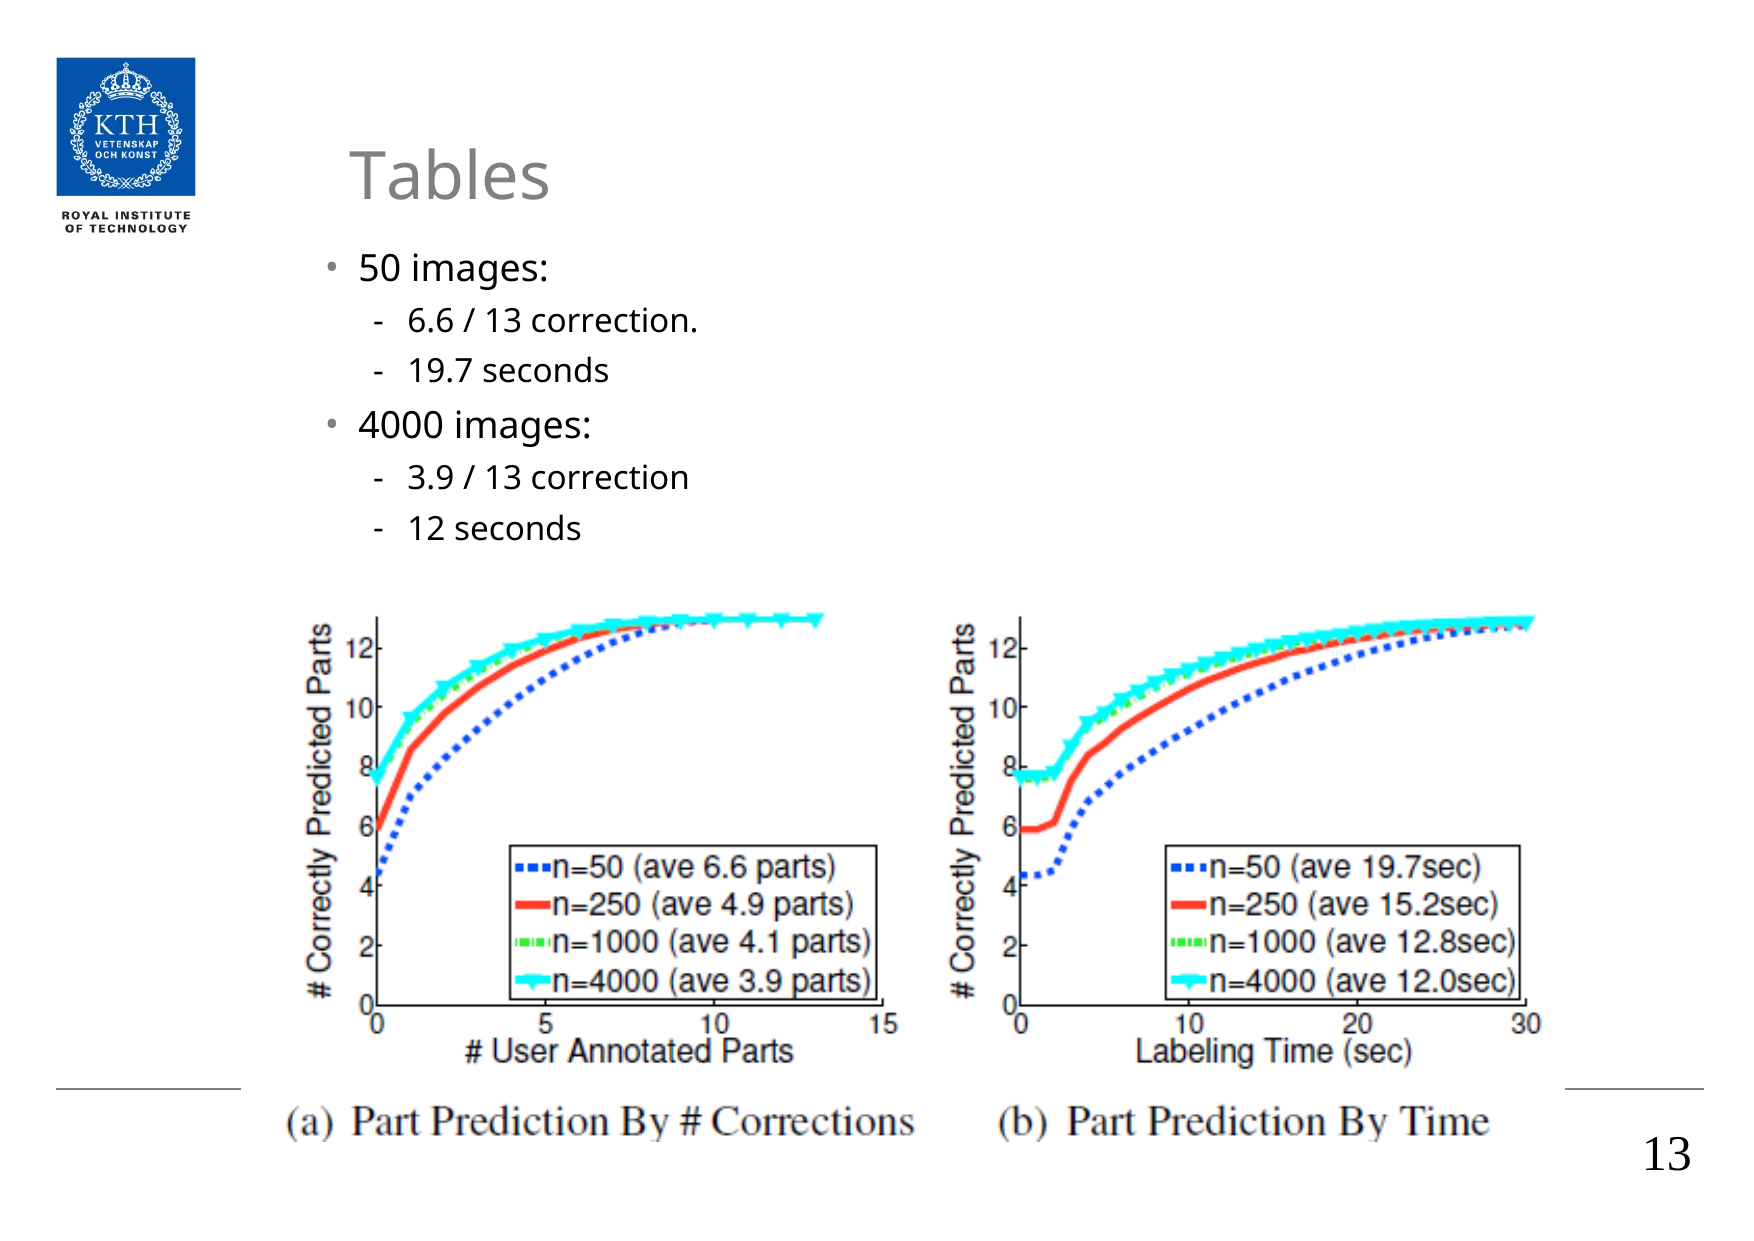

# Tables
50 images:
6.6 / 13 correction.
19.7 seconds
4000 images:
3.9 / 13 correction
12 seconds
13